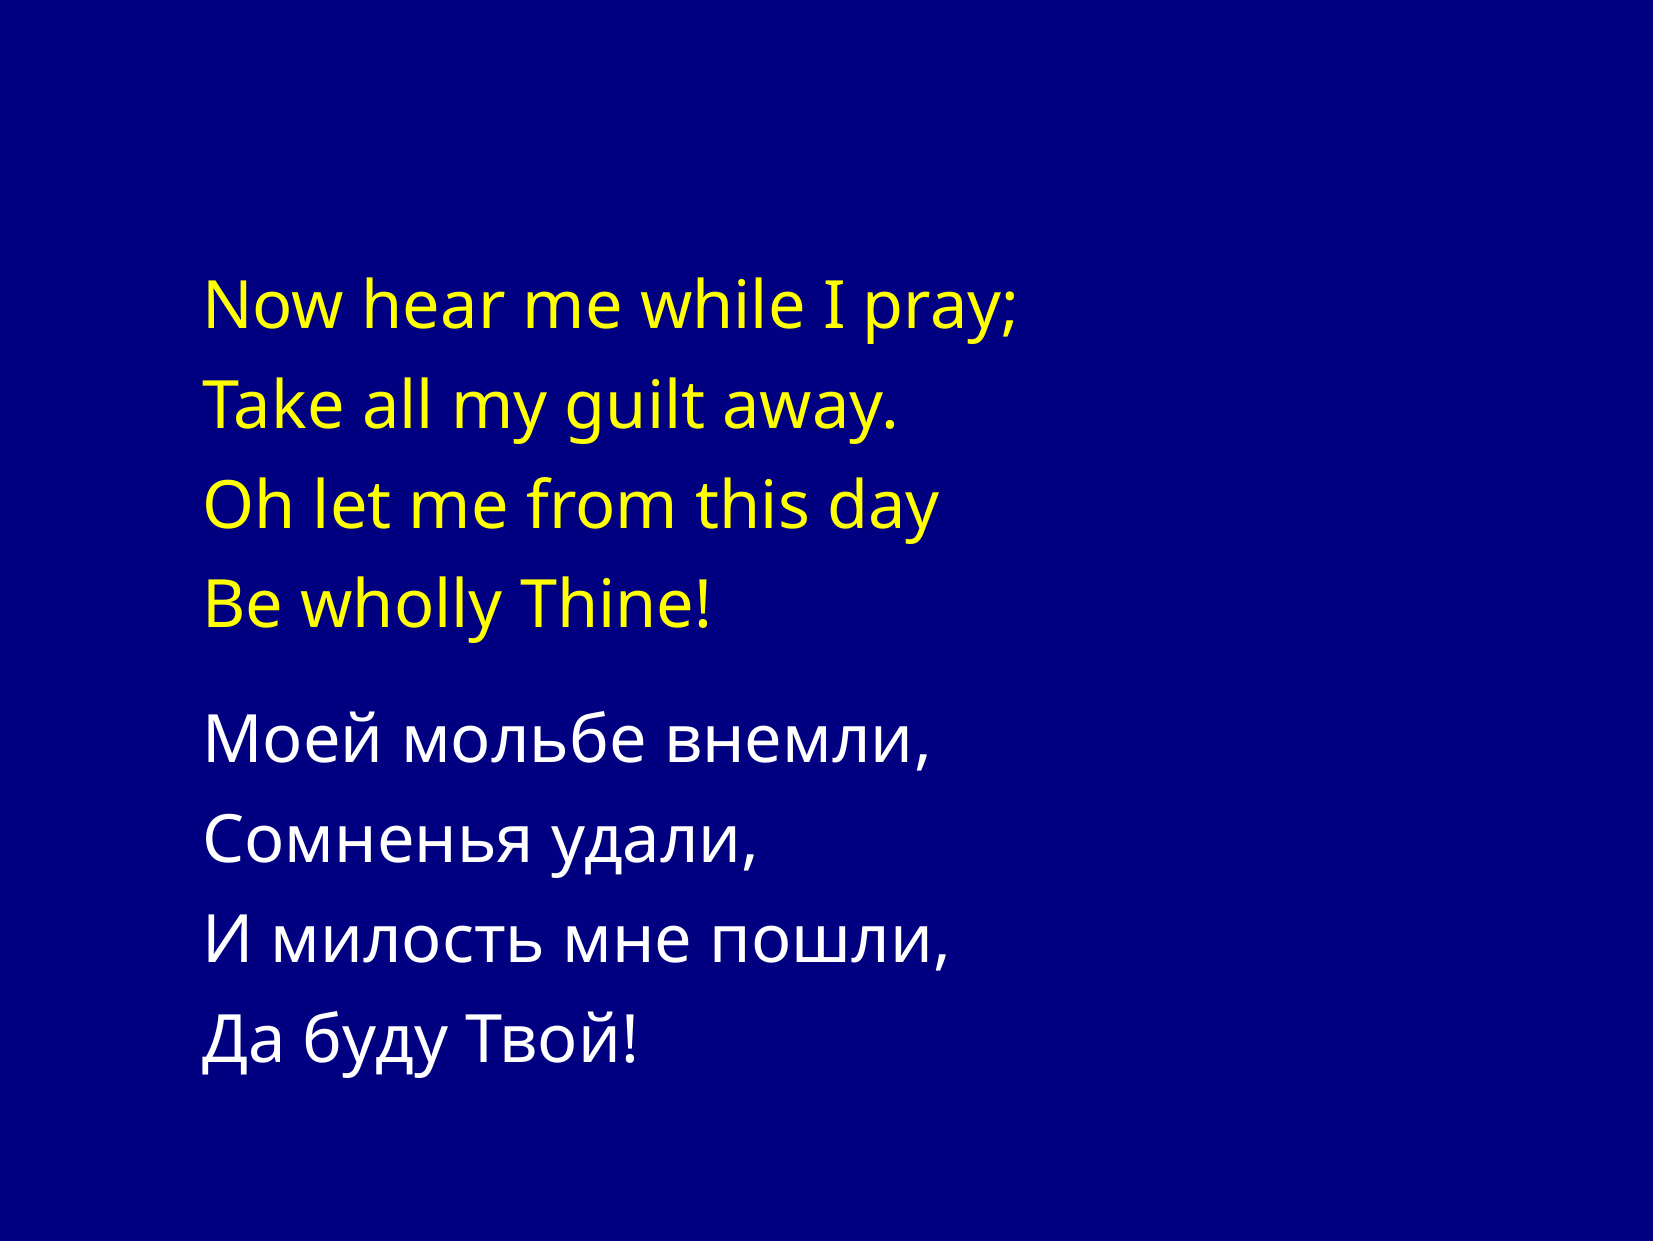

Now hear me while I pray;
	Take all my guilt away.
	Oh let me from this day
	Be wholly Thine!
	Моей мольбе внемли,
	Сомненья удали,
	И милость мне пошли,
	Да буду Твой!